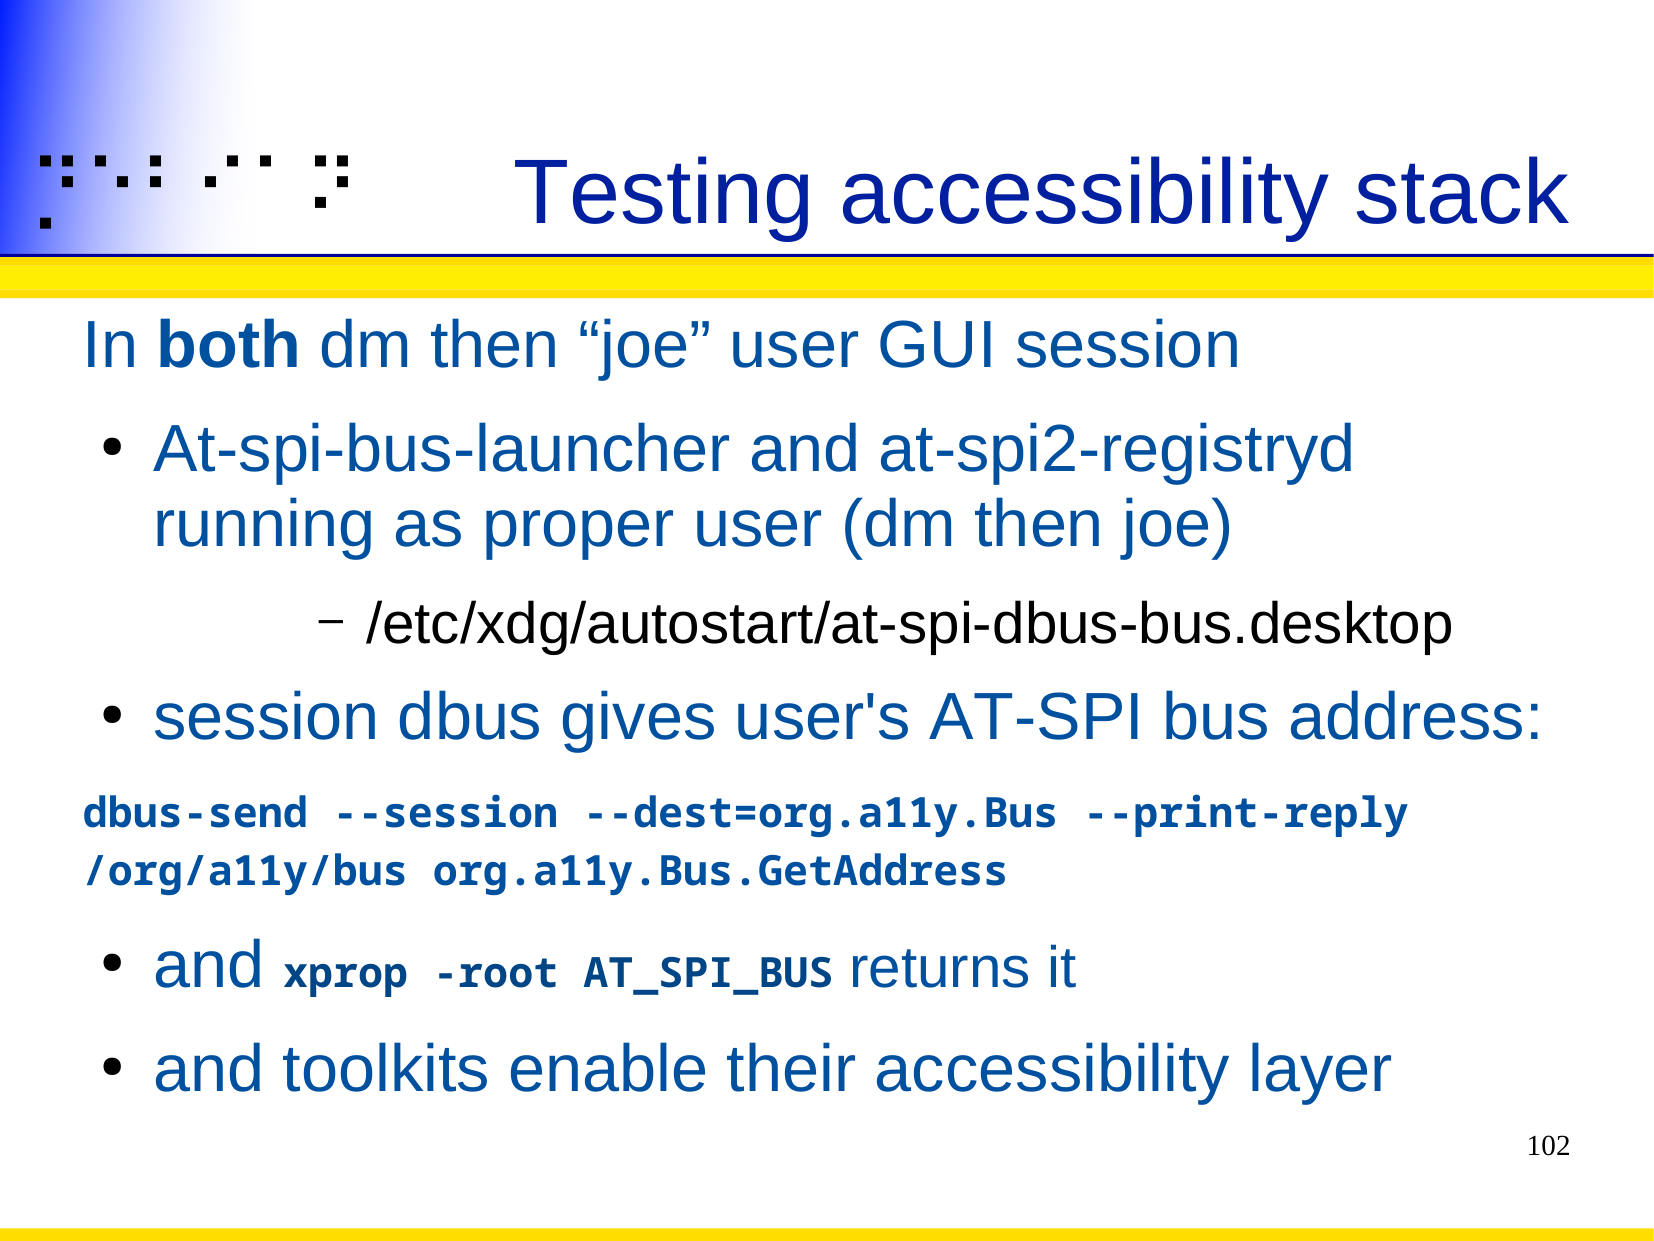

# Testing accessibility stack
In both dm then “joe” user GUI session
At-spi-bus-launcher and at-spi2-registryd running as proper user (dm then joe)
/etc/xdg/autostart/at-spi-dbus-bus.desktop
session dbus gives user's AT-SPI bus address:
dbus-send --session --dest=org.a11y.Bus --print-reply /org/a11y/bus org.a11y.Bus.GetAddress
and xprop -root AT_SPI_BUS returns it
and toolkits enable their accessibility layer
102